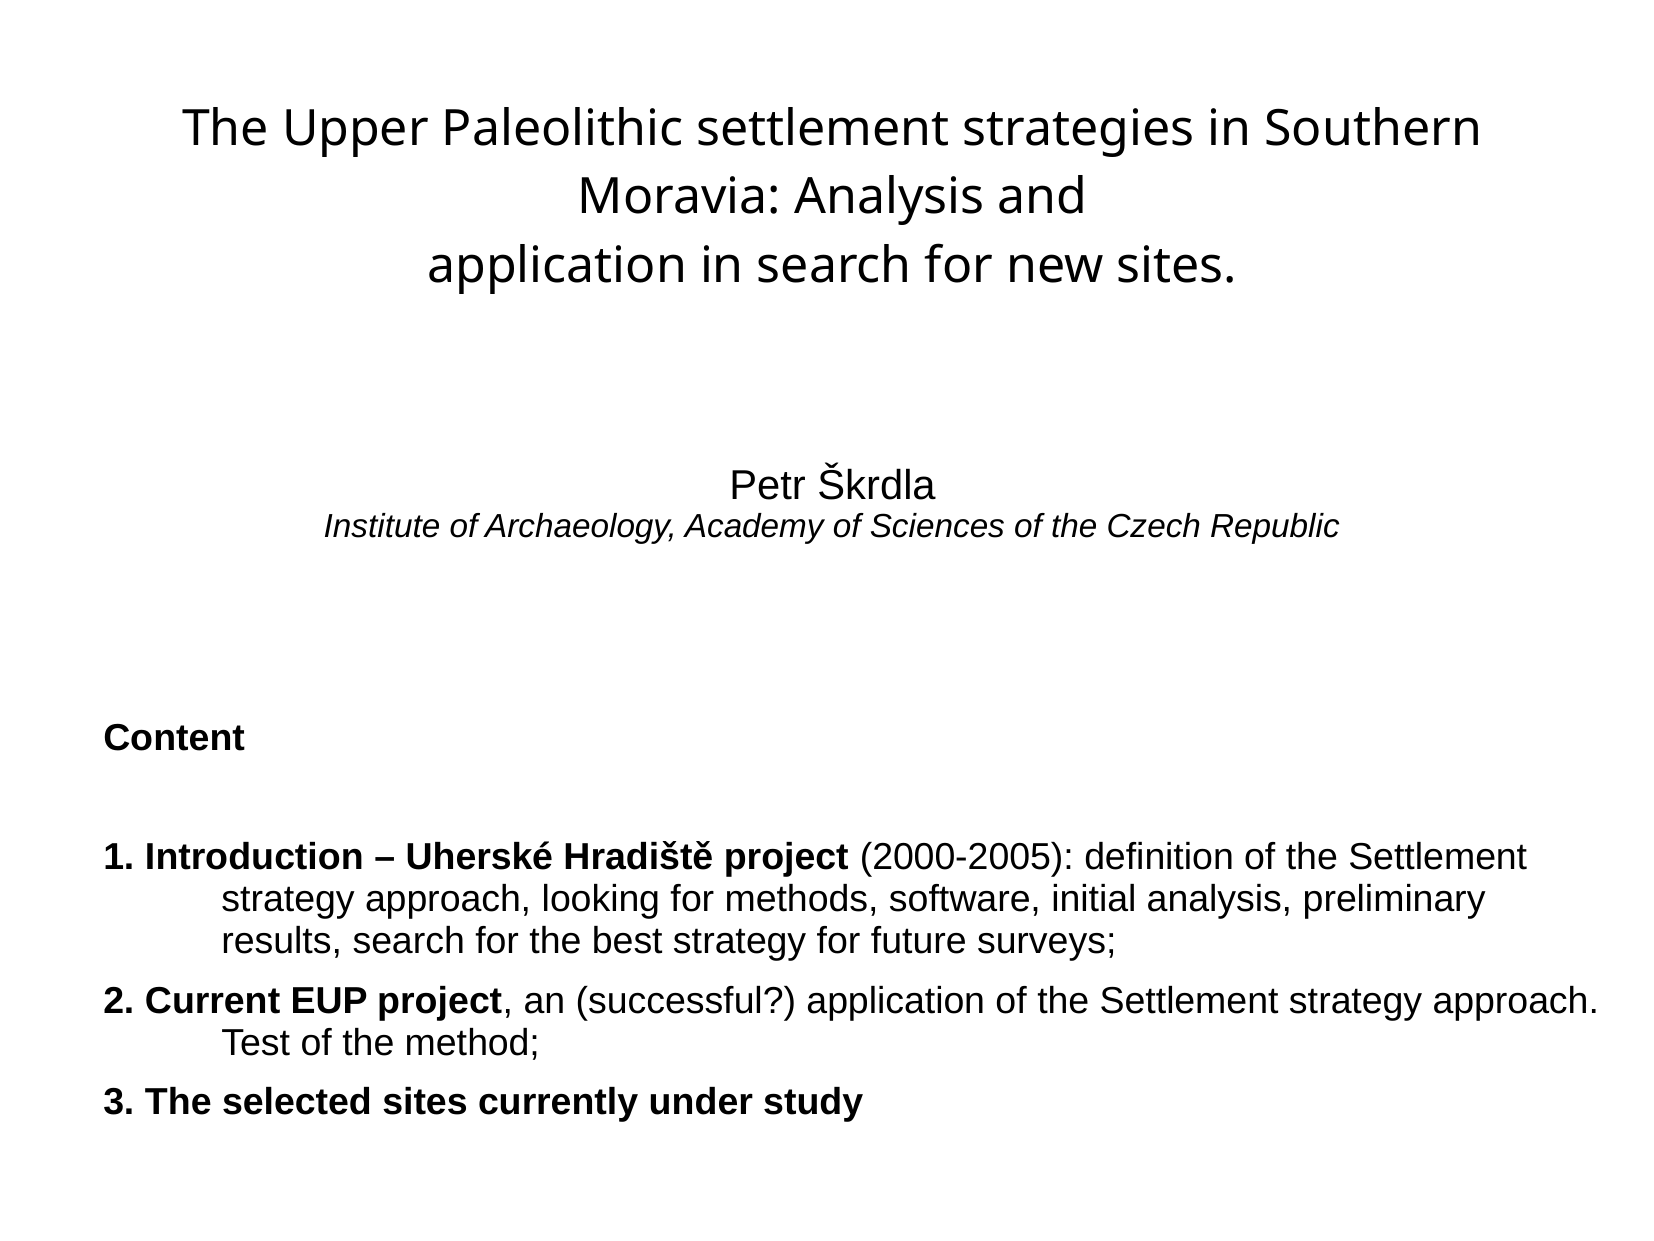

# The Upper Paleolithic settlement strategies in Southern Moravia: Analysis and application in search for new sites.
Petr Škrdla
Institute of Archaeology, Academy of Sciences of the Czech Republic
Content
1. Introduction – Uherské Hradiště project (2000-2005): definition of the Settlement strategy approach, looking for methods, software, initial analysis, preliminary results, search for the best strategy for future surveys;
2. Current EUP project, an (successful?) application of the Settlement strategy approach. Test of the method;
3. The selected sites currently under study